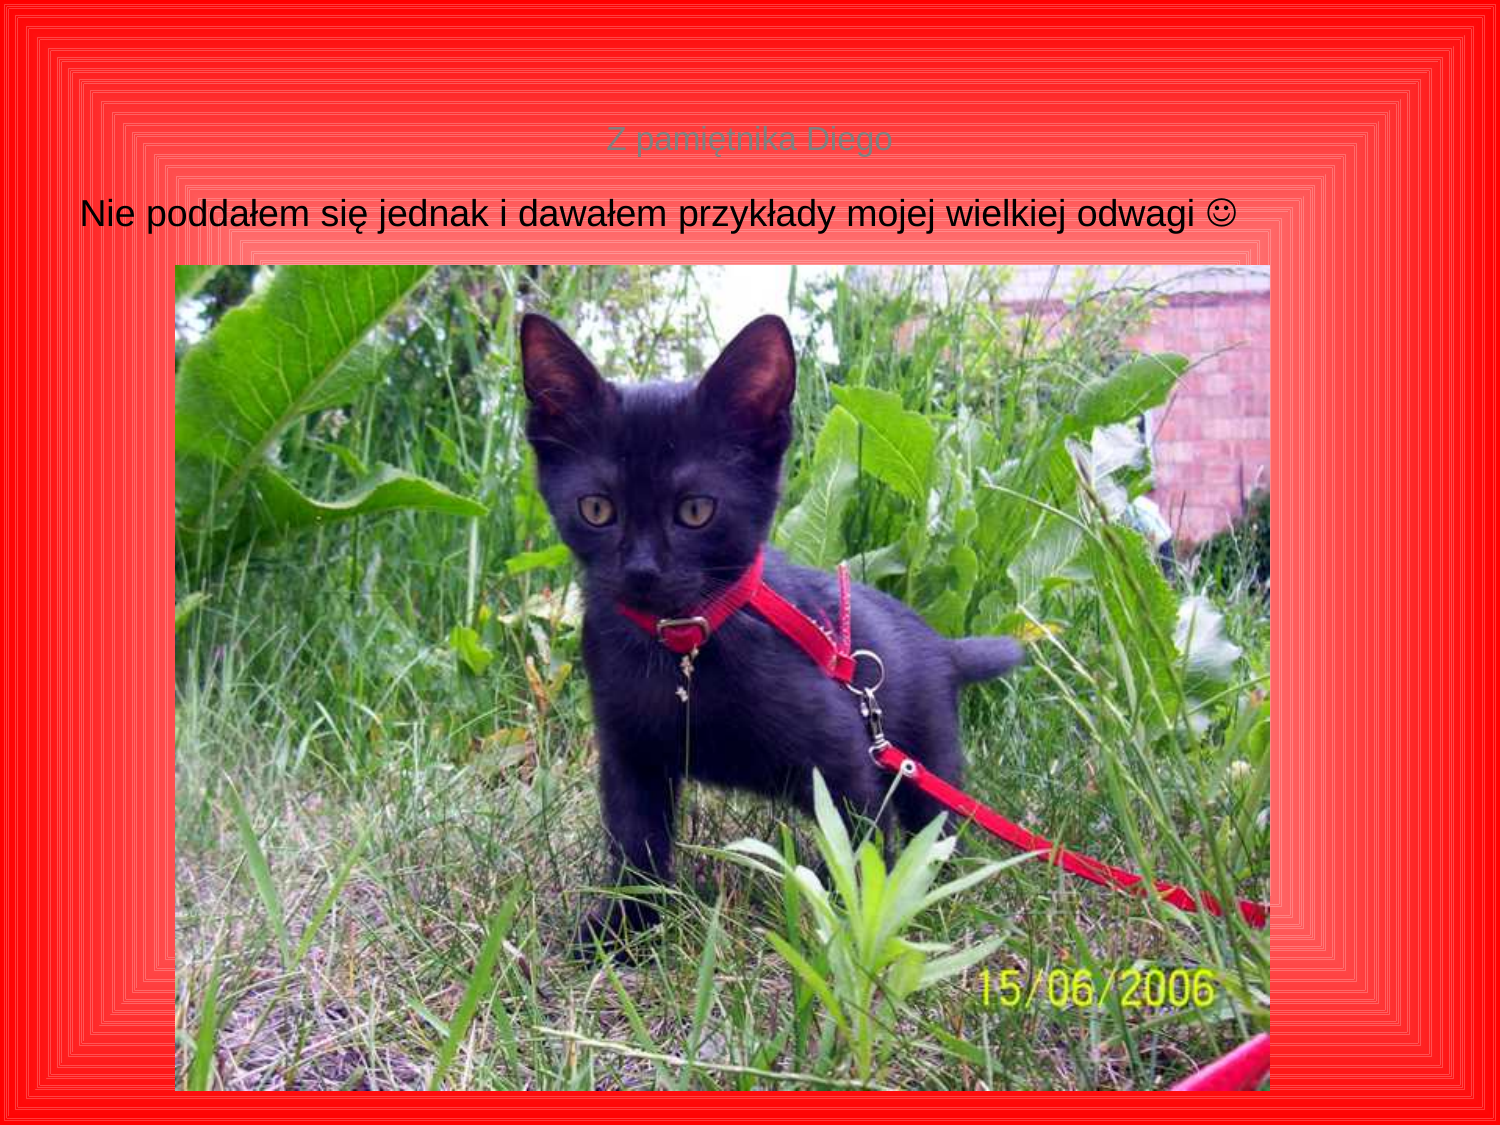

# Z pamiętnika Diego
Nie poddałem się jednak i dawałem przykłady mojej wielkiej odwagi 